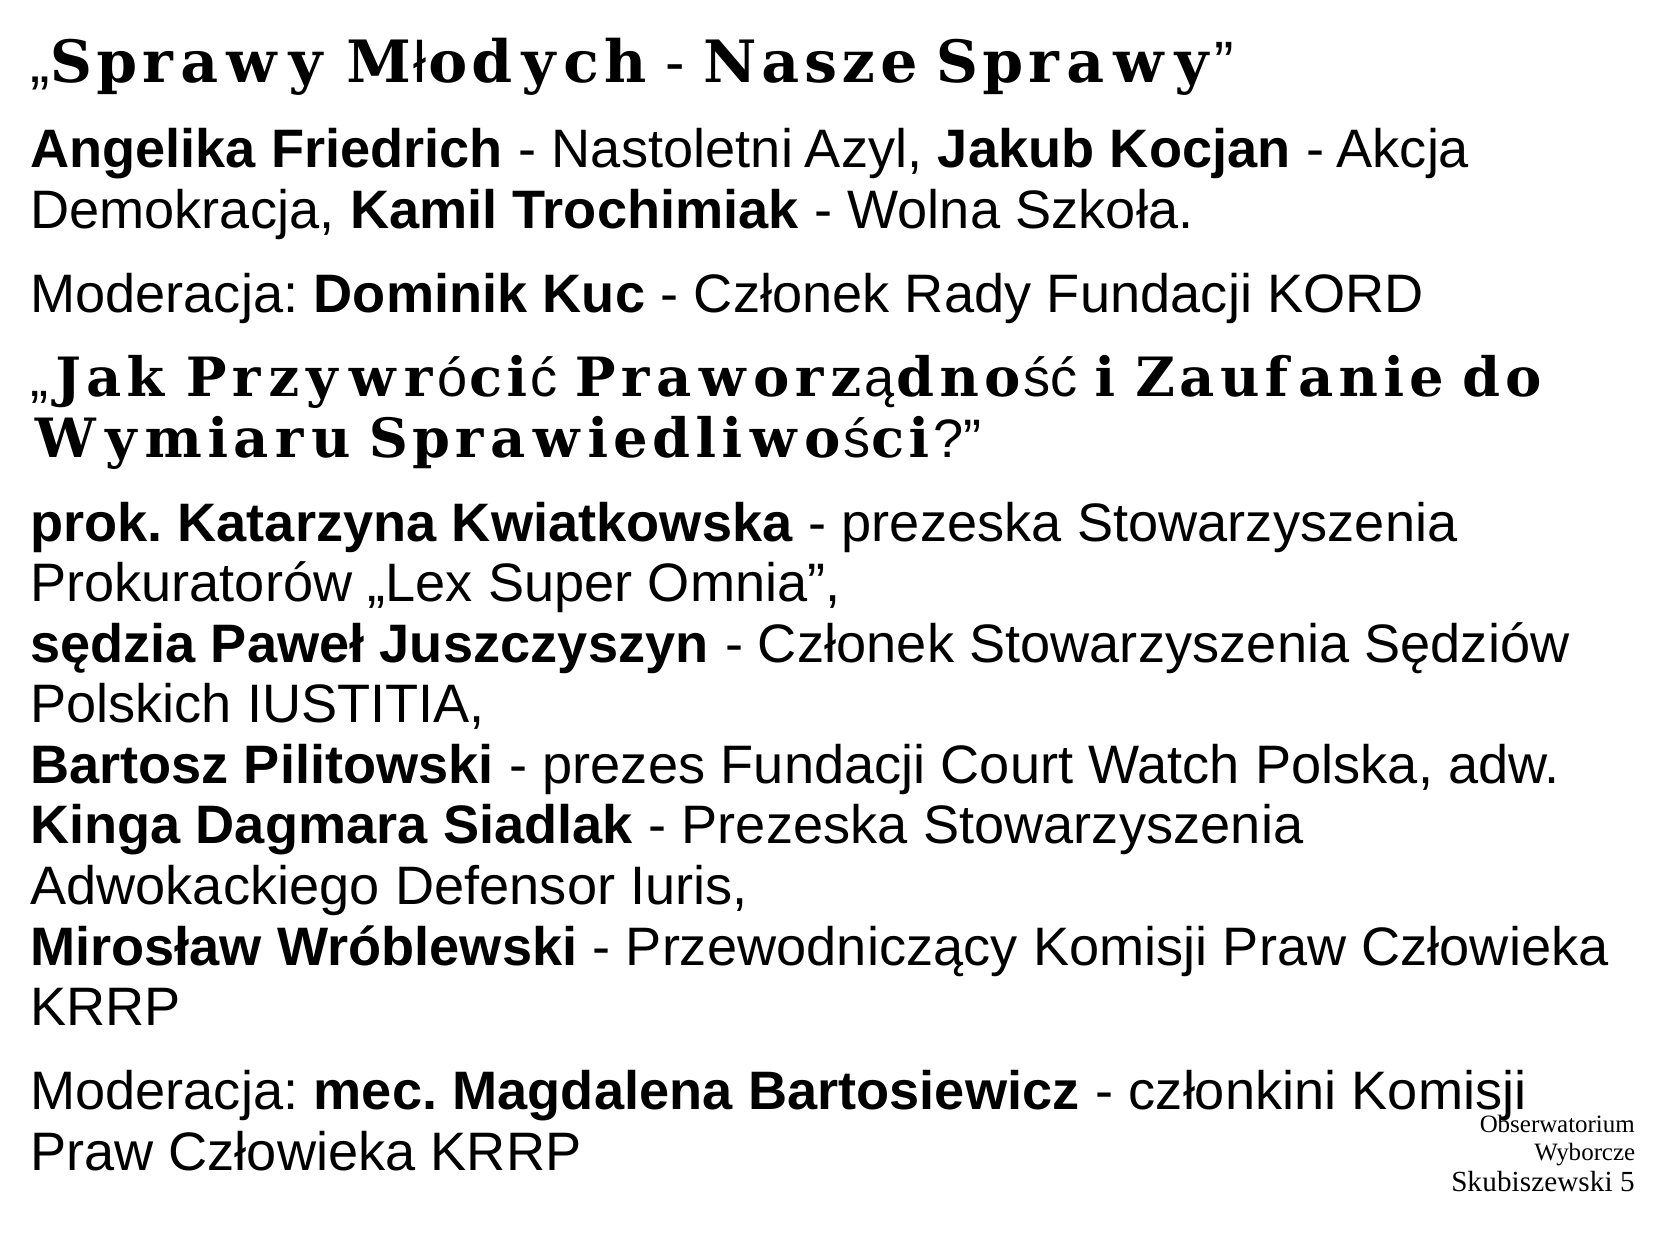

# „𝐒𝐩𝐫𝐚𝐰𝐲 𝐌ł𝐨𝐝𝐲𝐜𝐡 - 𝐍𝐚𝐬𝐳𝐞 𝐒𝐩𝐫𝐚𝐰𝐲”
Angelika Friedrich - Nastoletni Azyl, Jakub Kocjan - Akcja Demokracja, Kamil Trochimiak - Wolna Szkoła.
Moderacja: Dominik Kuc - Członek Rady Fundacji KORD
„𝐉𝐚𝐤 𝐏𝐫𝐳𝐲𝐰𝐫ó𝐜𝐢ć 𝐏𝐫𝐚𝐰𝐨𝐫𝐳ą𝐝𝐧𝐨ść 𝐢 𝐙𝐚𝐮𝐟𝐚𝐧𝐢𝐞 𝐝𝐨 𝐖𝐲𝐦𝐢𝐚𝐫𝐮 𝐒𝐩𝐫𝐚𝐰𝐢𝐞𝐝𝐥𝐢𝐰𝐨ś𝐜𝐢?”
prok. Katarzyna Kwiatkowska - prezeska Stowarzyszenia Prokuratorów „Lex Super Omnia”,
sędzia Paweł Juszczyszyn - Członek Stowarzyszenia Sędziów Polskich IUSTITIA,
Bartosz Pilitowski - prezes Fundacji Court Watch Polska, adw. Kinga Dagmara Siadlak - Prezeska Stowarzyszenia Adwokackiego Defensor Iuris,
Mirosław Wróblewski - Przewodniczący Komisji Praw Człowieka KRRP
Moderacja: mec. Magdalena Bartosiewicz - członkini Komisji Praw Człowieka KRRP
5